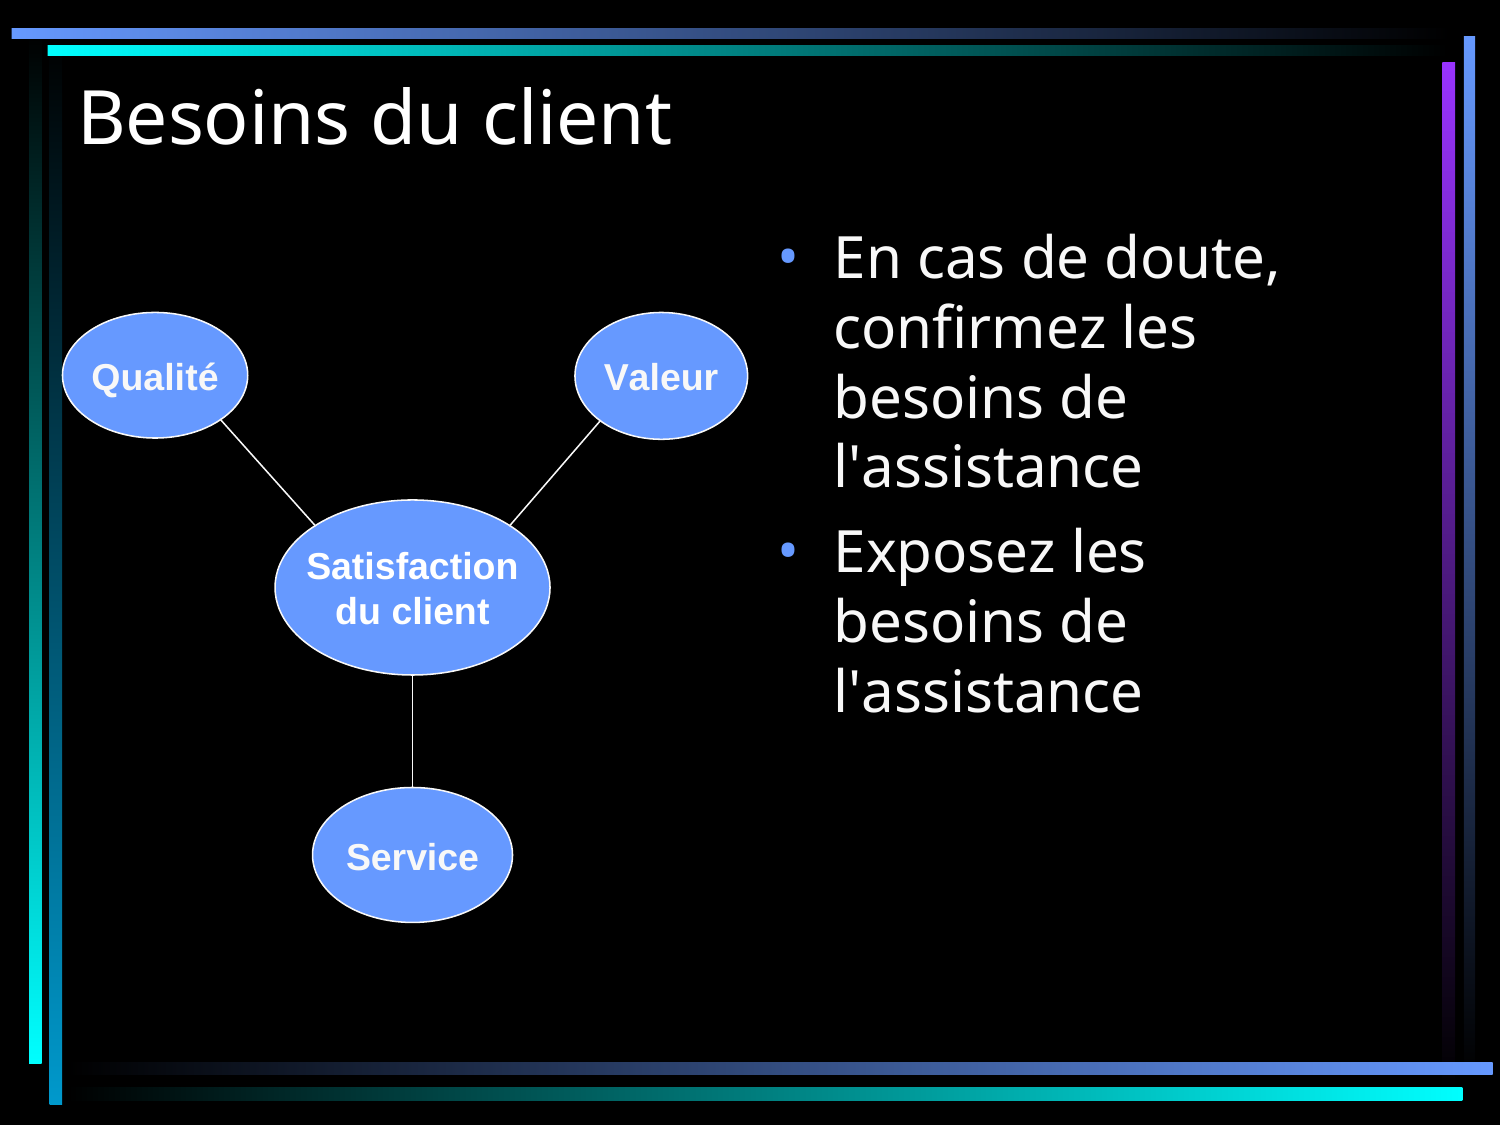

# Besoins du client
En cas de doute, confirmez les besoins de l'assistance
Exposez les besoins de l'assistance
Qualité
Valeur
Satisfaction
du client
Service